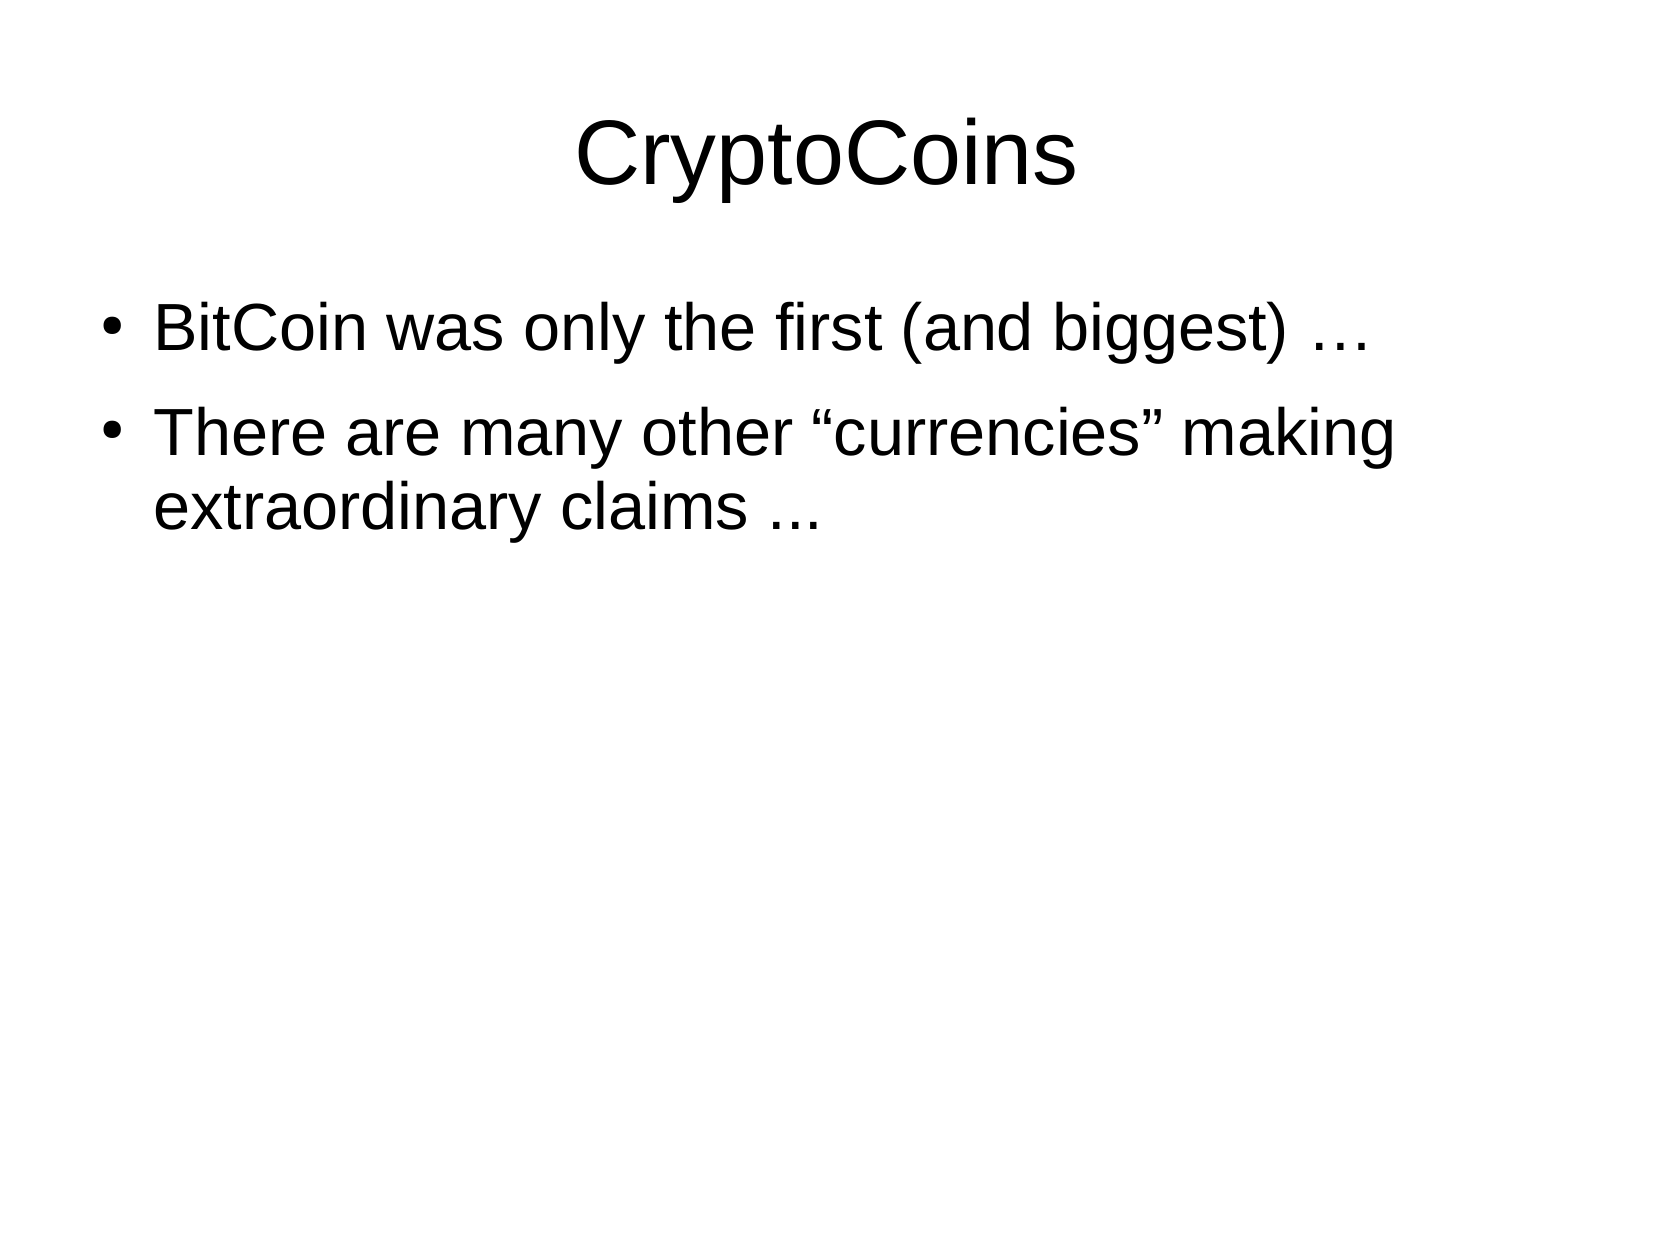

# CryptoCoins
BitCoin was only the first (and biggest) …
There are many other “currencies” making extraordinary claims ...